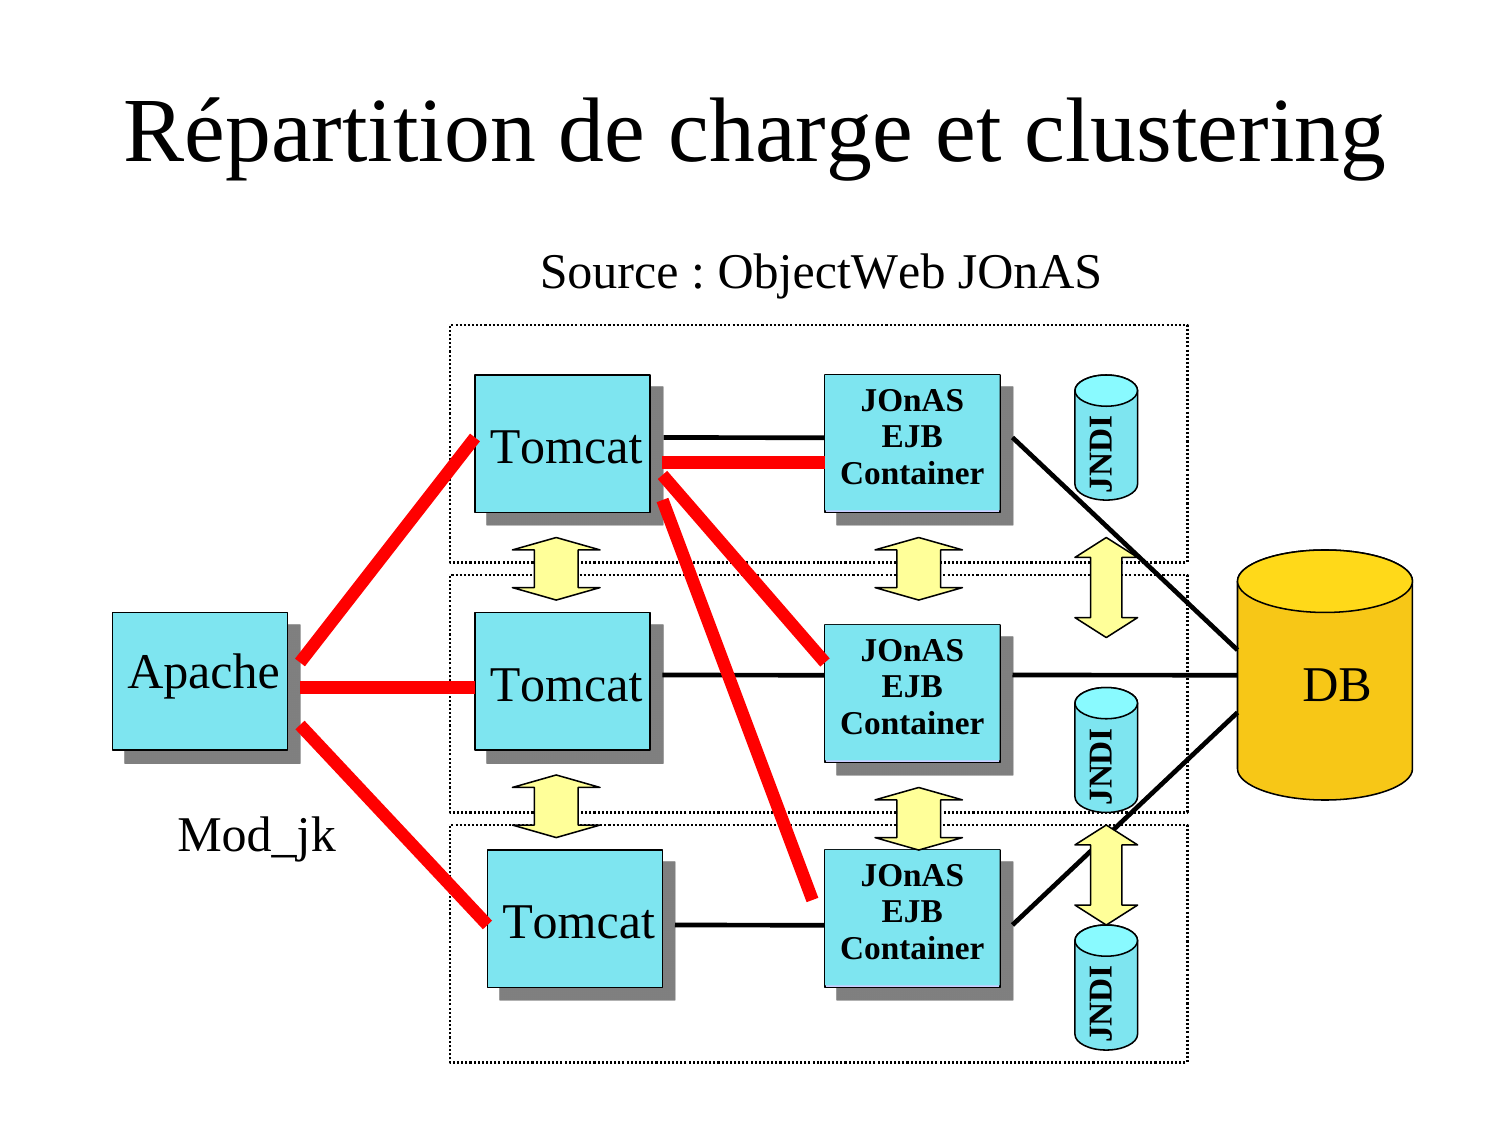

# Répartition de charge et clustering
Source : ObjectWeb JOnAS
JOnAS
EJB
Container
Tomcat
JNDI
JOnAS
EJB
Container
Apache
Tomcat
DB
JNDI
Mod_jk
JOnAS
EJB
Container
Tomcat
JNDI